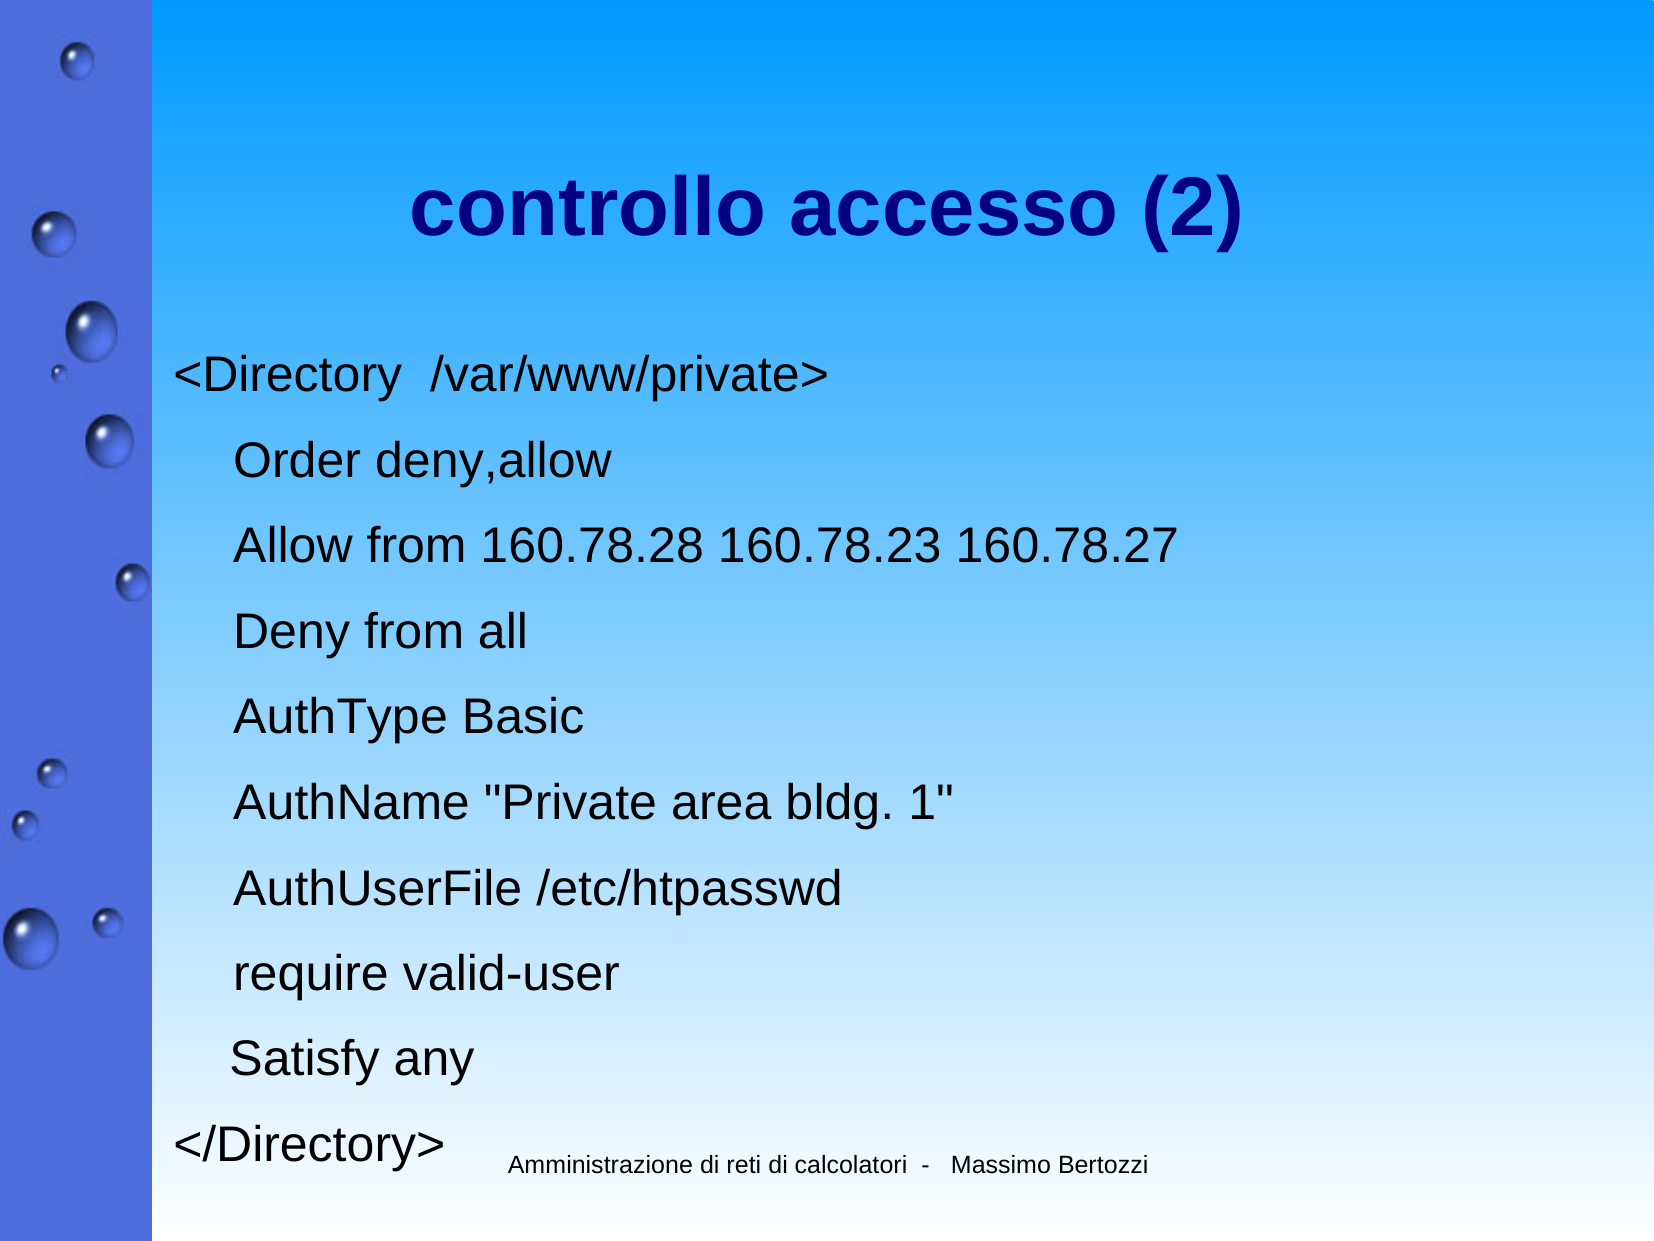

# controllo accesso (2)
 <Directory /var/www/private>
 	Order deny,allow
 	Allow from 160.78.28 160.78.23 160.78.27
 	Deny from all
 	AuthType Basic
 	AuthName "Private area bldg. 1"
 	AuthUserFile /etc/htpasswd
 	require valid-user
 Satisfy any
 </Directory>